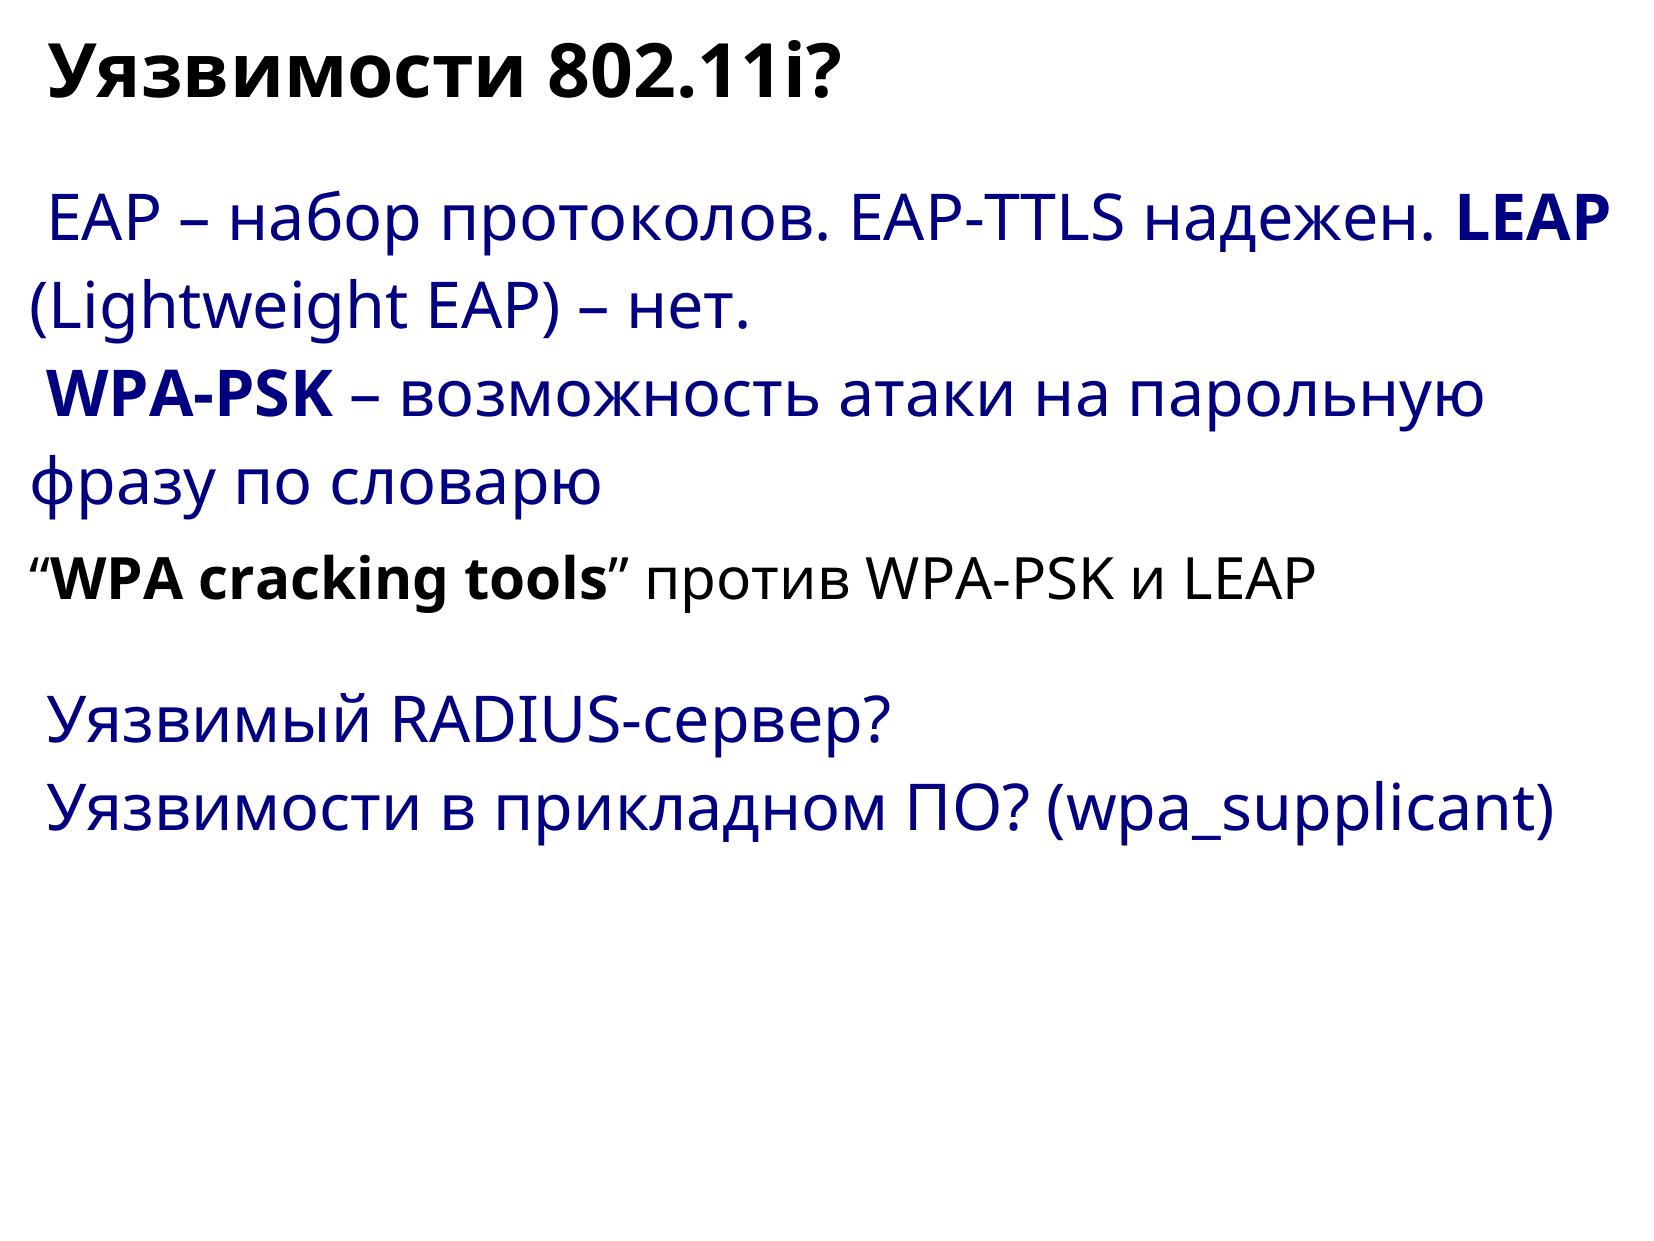

Уязвимости 802.11i?
 EAP – набор протоколов. EAP-TTLS надежен. LEAP (Lightweight EAP) – нет.
 WPA-PSK – возможность атаки на парольную фразу по словарю
“WPA cracking tools” против WPA-PSK и LEAP
 Уязвимый RADIUS-сервер?
 Уязвимости в прикладном ПО? (wpa_supplicant)